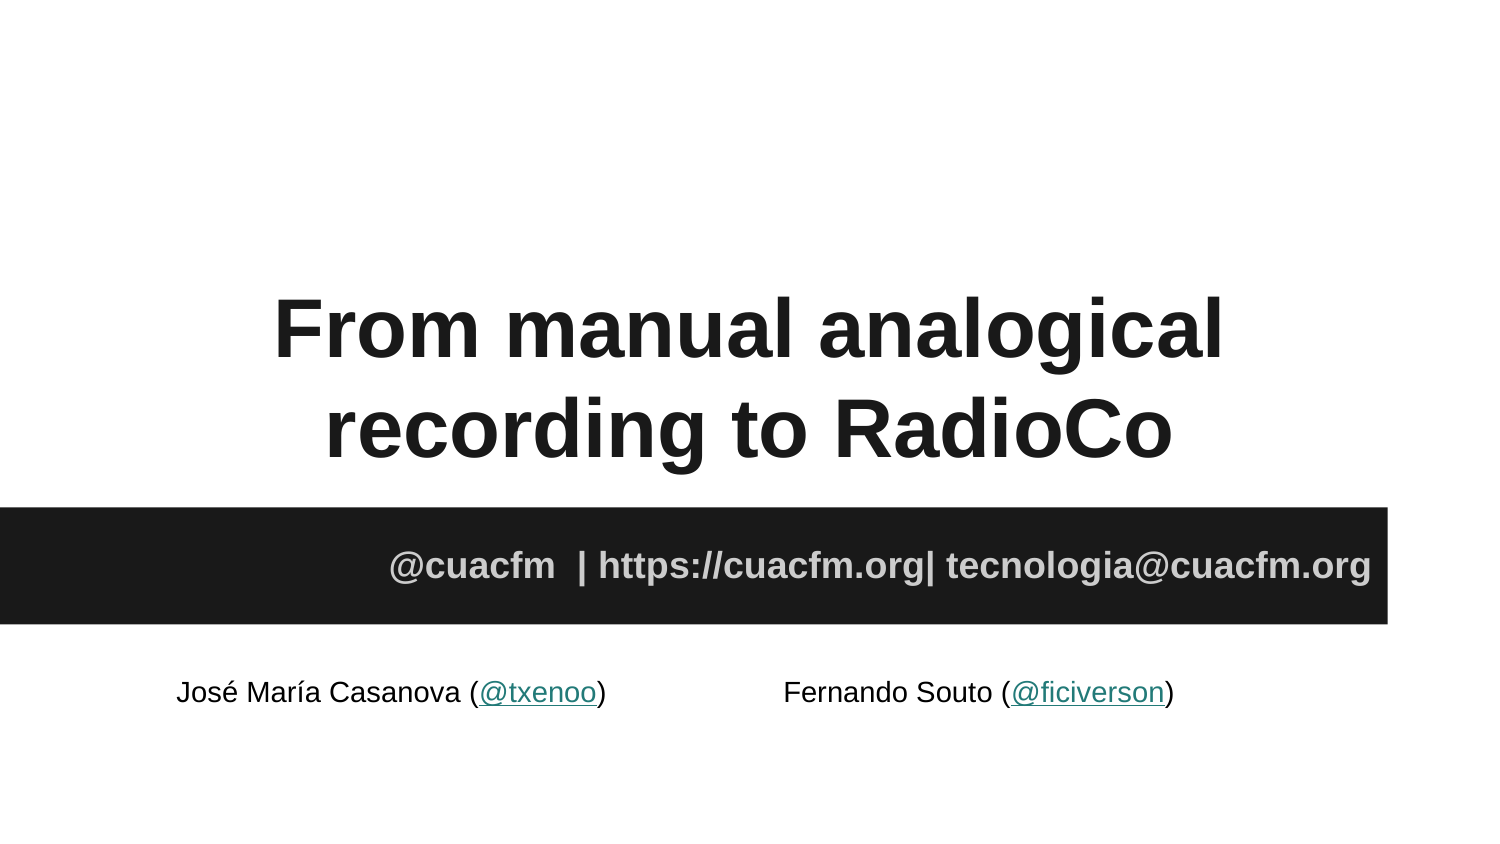

# From manual analogical recording to RadioCo
@cuacfm | https://cuacfm.org| tecnologia@cuacfm.org
José María Casanova (@txenoo)
Fernando Souto (@ficiverson)